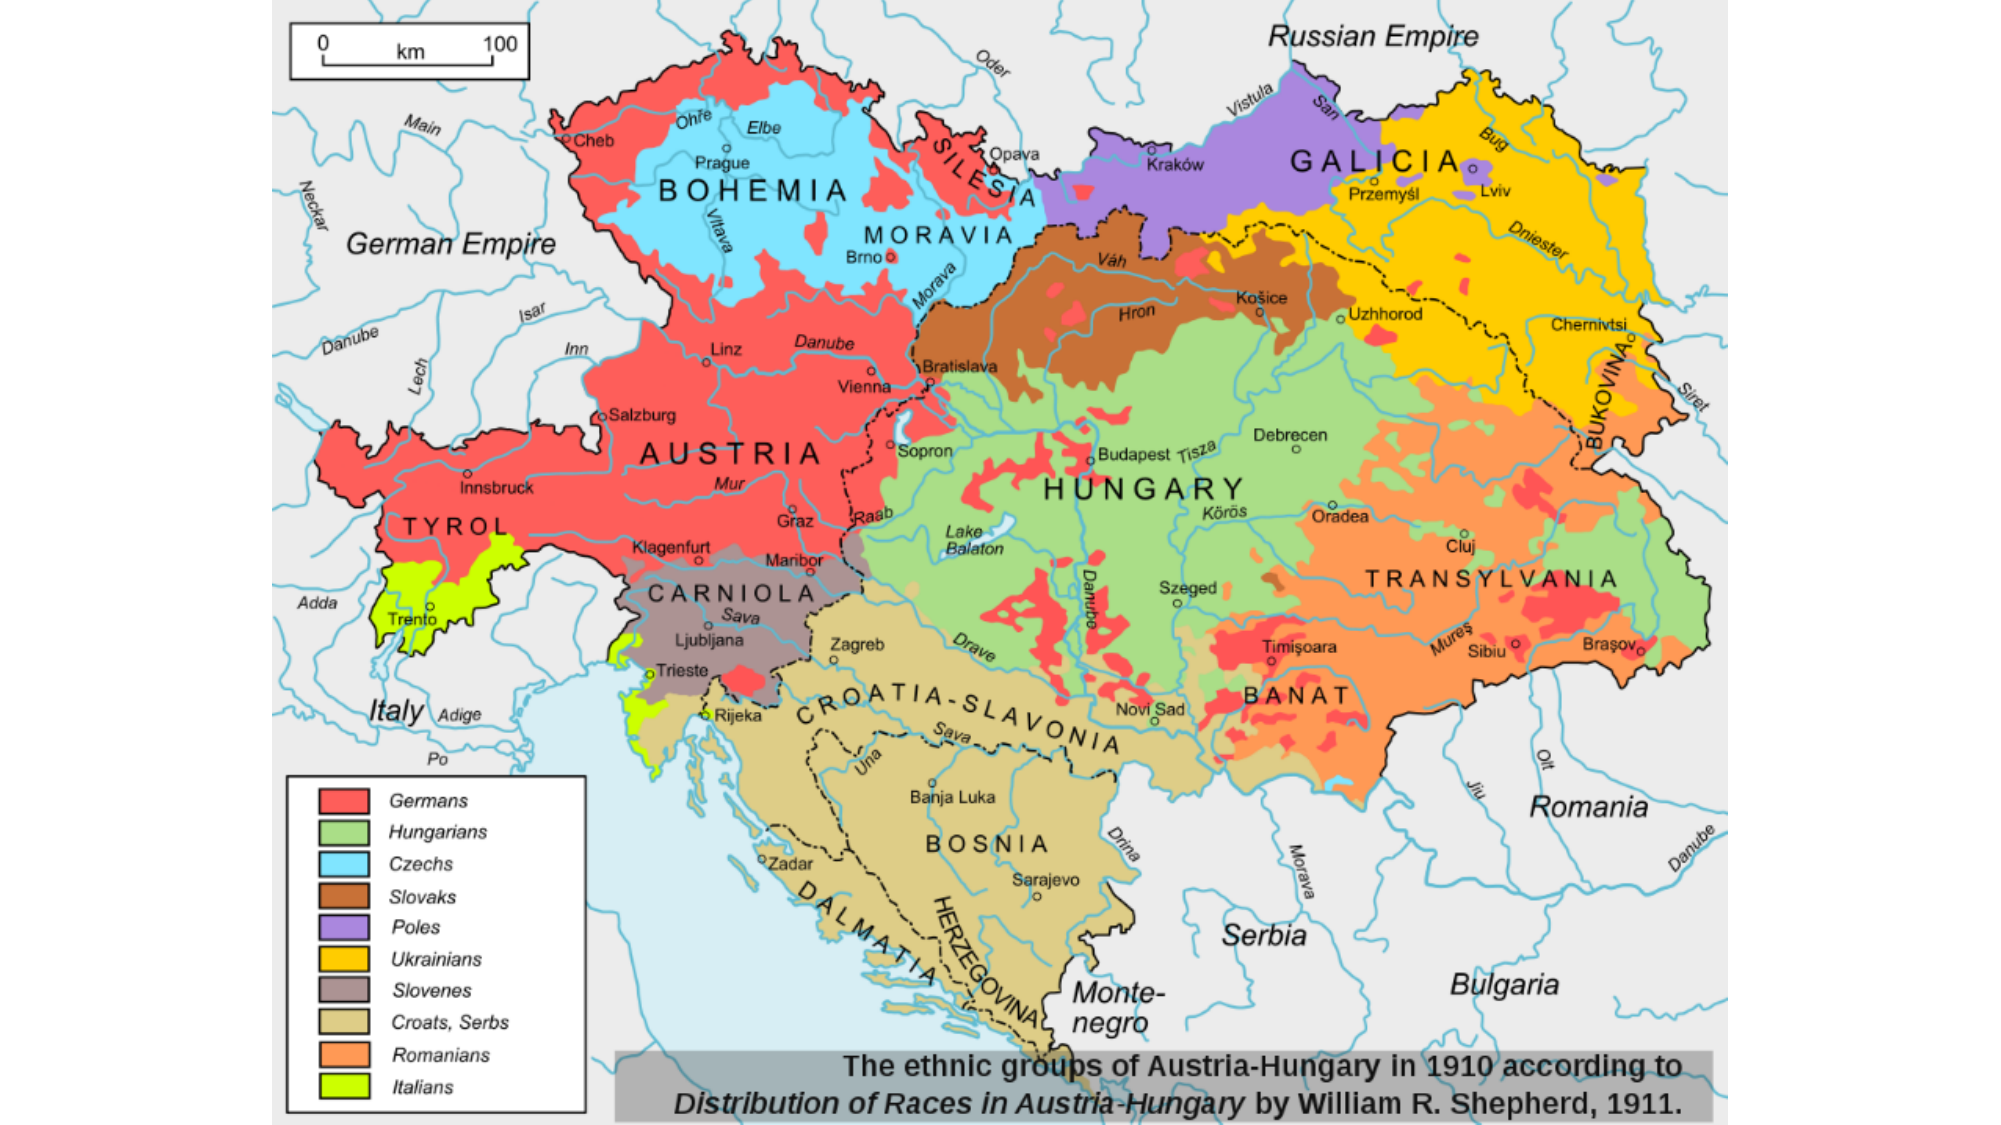

# LA MAPPA NON RIPORTA L’ENCLAVE LINGUISTICA ITALIANA DI ZARA